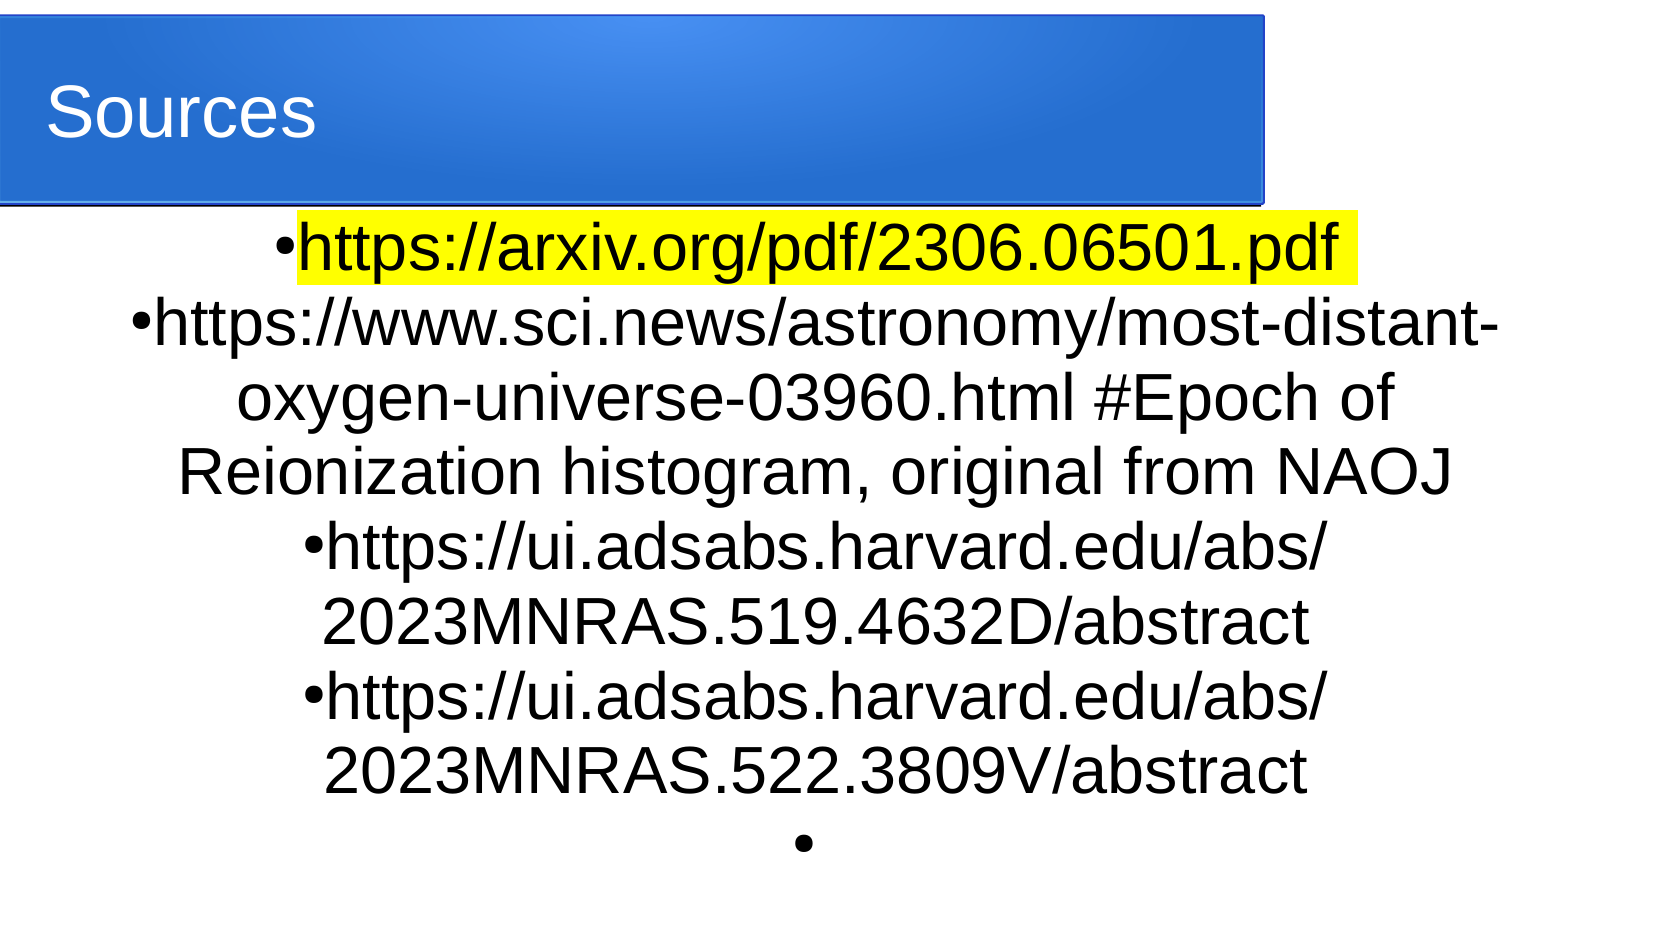

# Sources
https://arxiv.org/pdf/2306.06501.pdf
https://www.sci.news/astronomy/most-distant-oxygen-universe-03960.html #Epoch of Reionization histogram, original from NAOJ
https://ui.adsabs.harvard.edu/abs/2023MNRAS.519.4632D/abstract
https://ui.adsabs.harvard.edu/abs/2023MNRAS.522.3809V/abstract